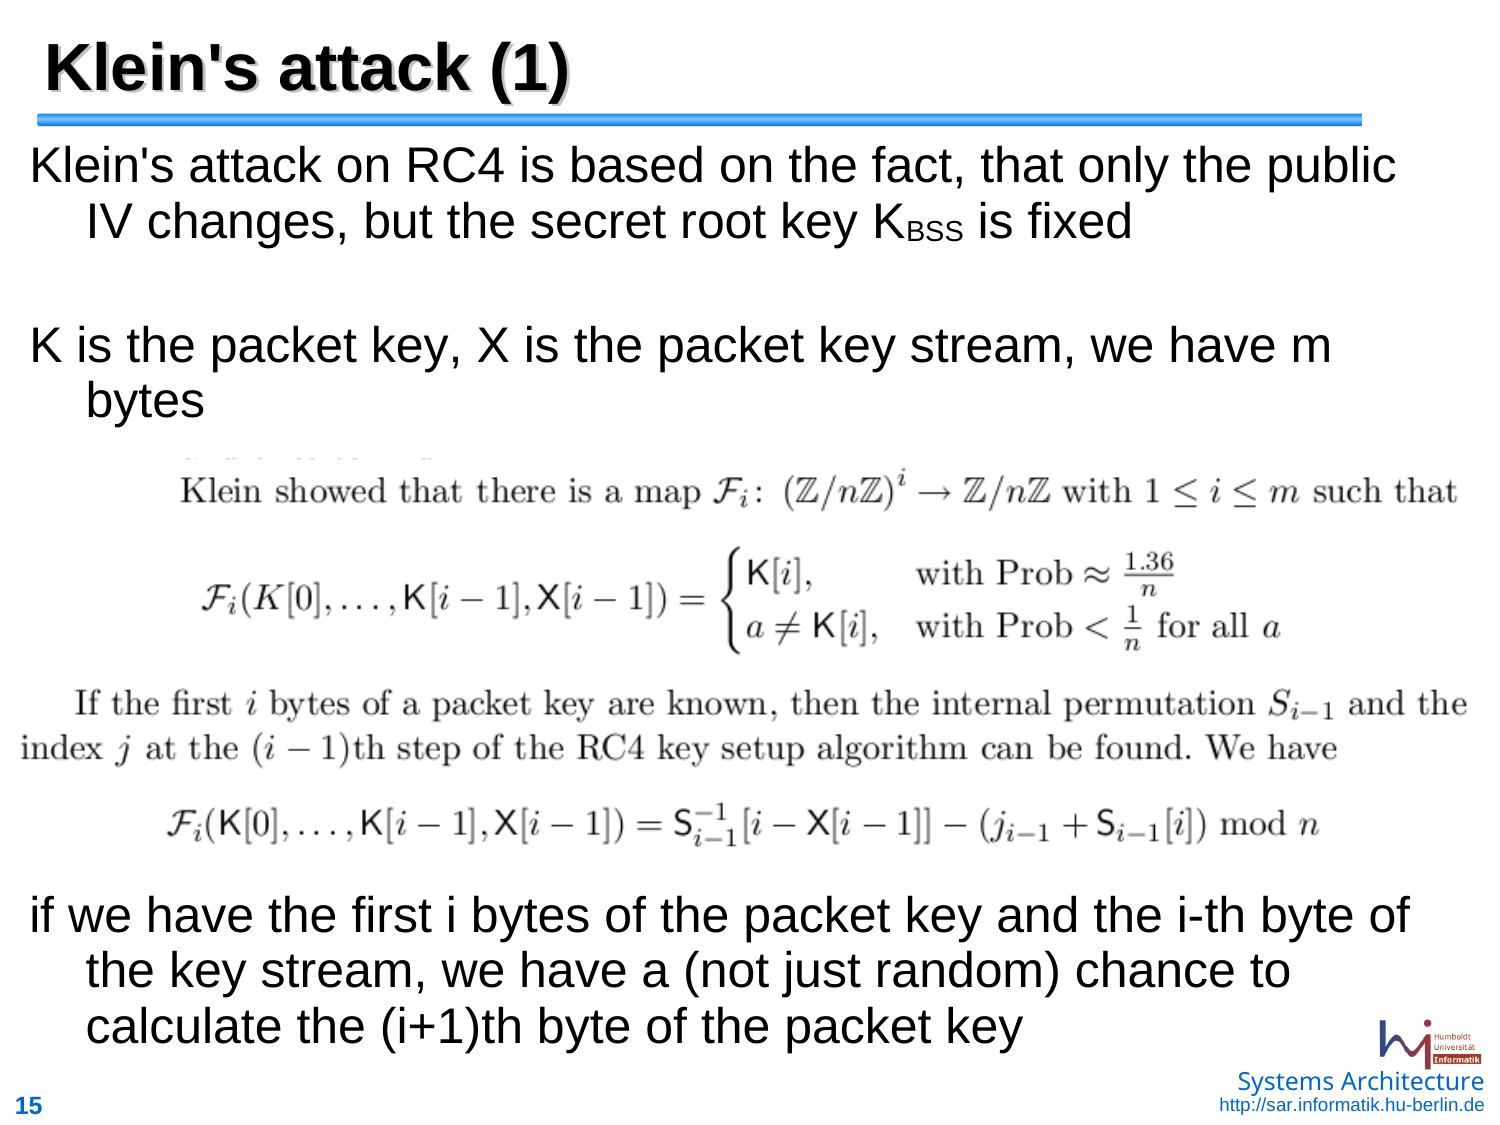

# Klein's attack (1)
Klein's attack on RC4 is based on the fact, that only the public IV changes, but the secret root key KBSS is fixed
K is the packet key, X is the packet key stream, we have m bytes
if we have the first i bytes of the packet key and the i-th byte of the key stream, we have a (not just random) chance to calculate the (i+1)th byte of the packet key